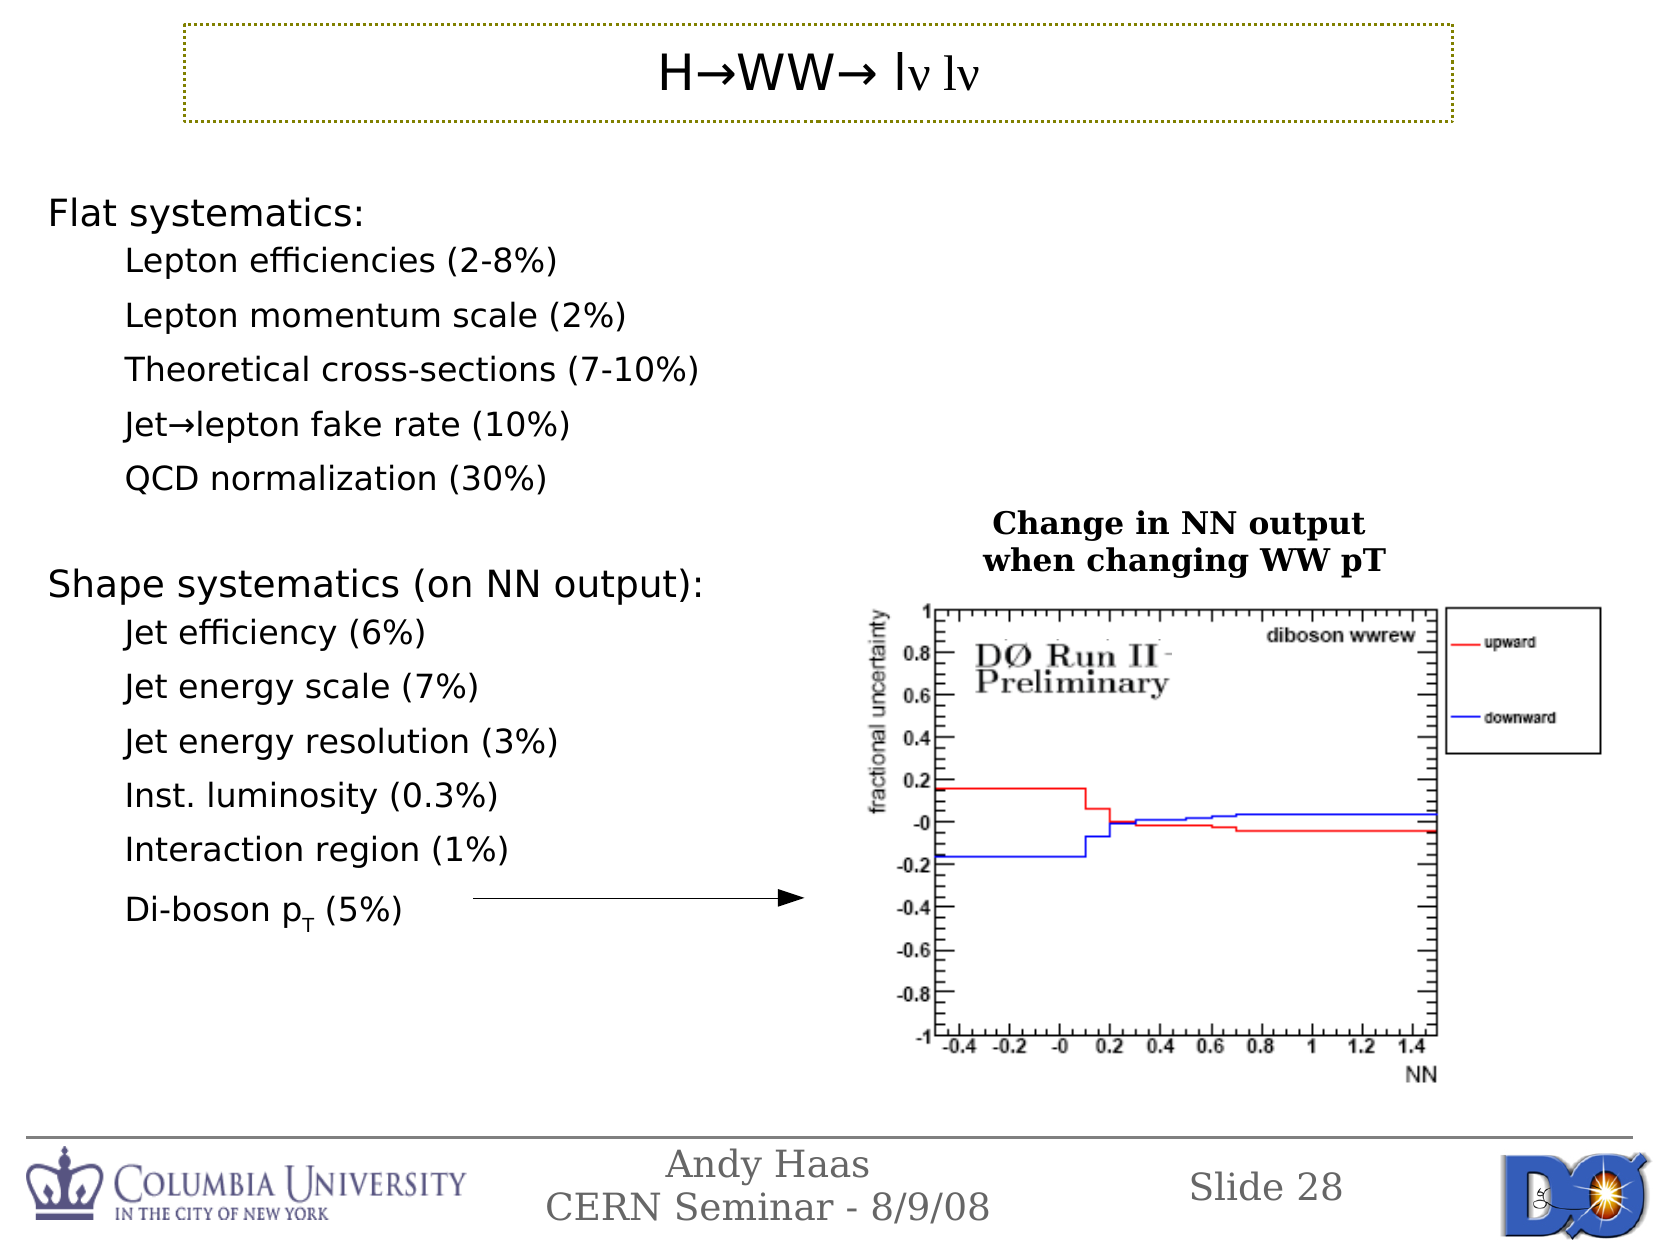

# H→WW→ lν lν
Flat systematics:
Lepton efficiencies (2-8%)
Lepton momentum scale (2%)
Theoretical cross-sections (7-10%)
Jet→lepton fake rate (10%)
QCD normalization (30%)
Shape systematics (on NN output):
Jet efficiency (6%)
Jet energy scale (7%)
Jet energy resolution (3%)
Inst. luminosity (0.3%)
Interaction region (1%)
Di-boson pT (5%)
Change in NN output
when changing WW pT